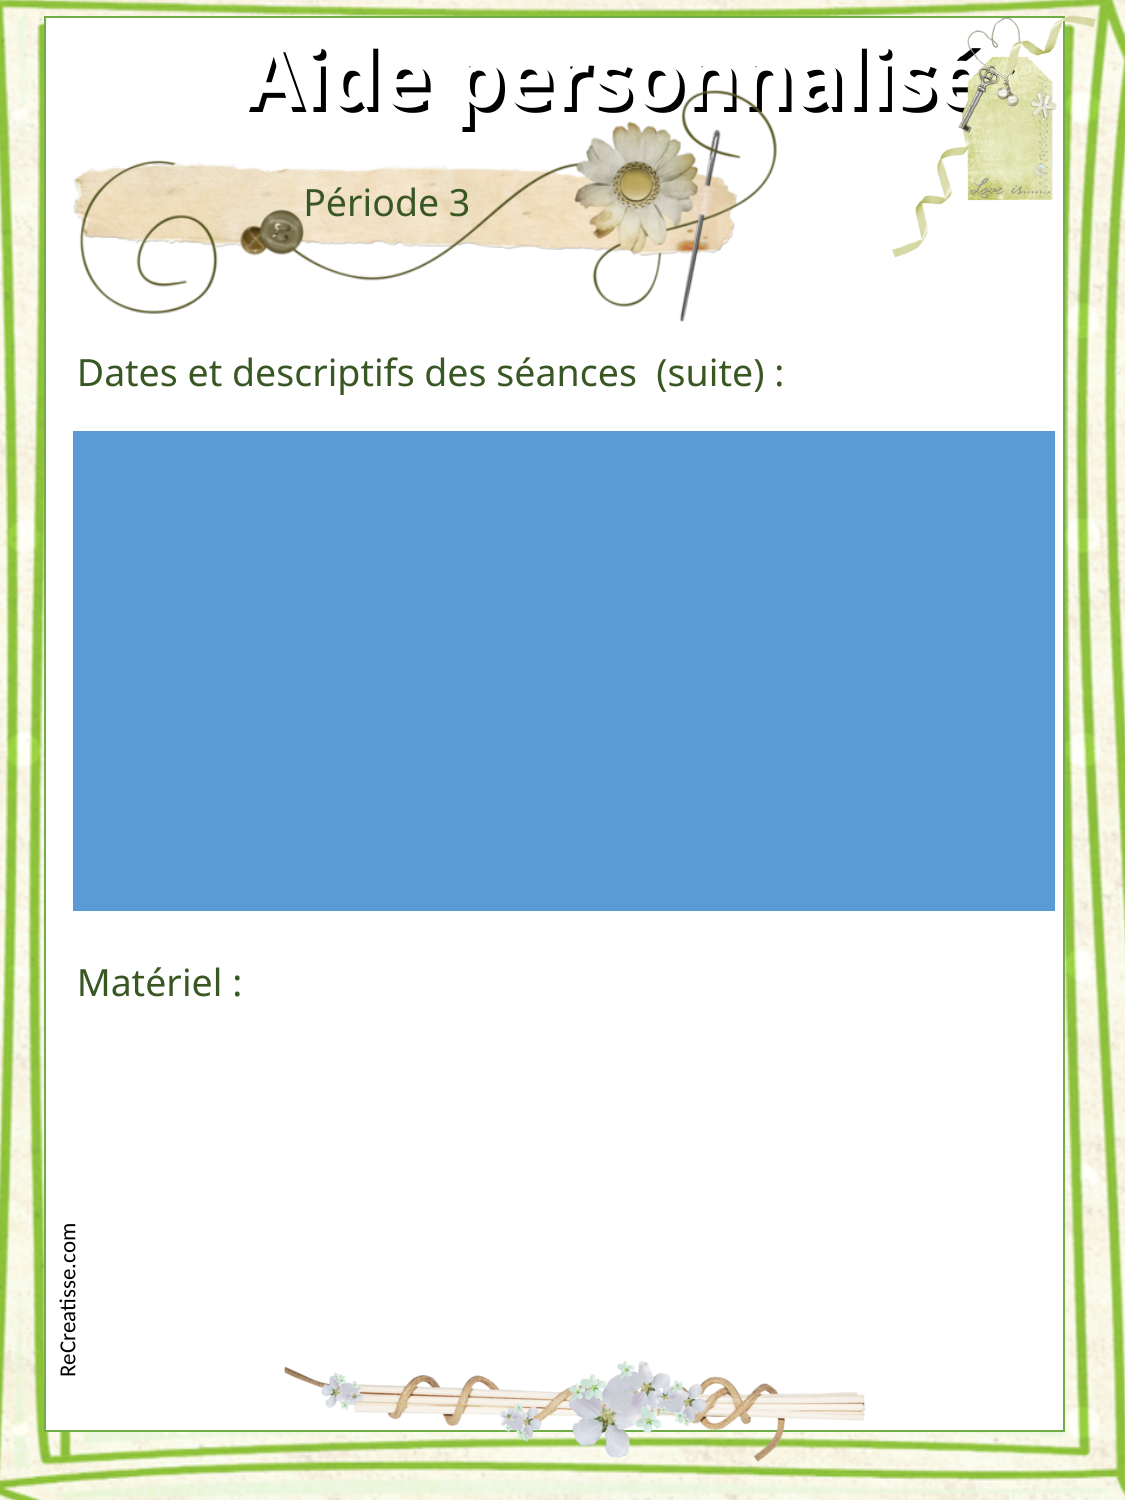

Aide personnalisée
Période 3
Dates et descriptifs des séances (suite) :
| | |
| --- | --- |
| | |
| | |
| | |
| | |
| | |
| | |
| | |
Matériel :
ReCreatisse.com